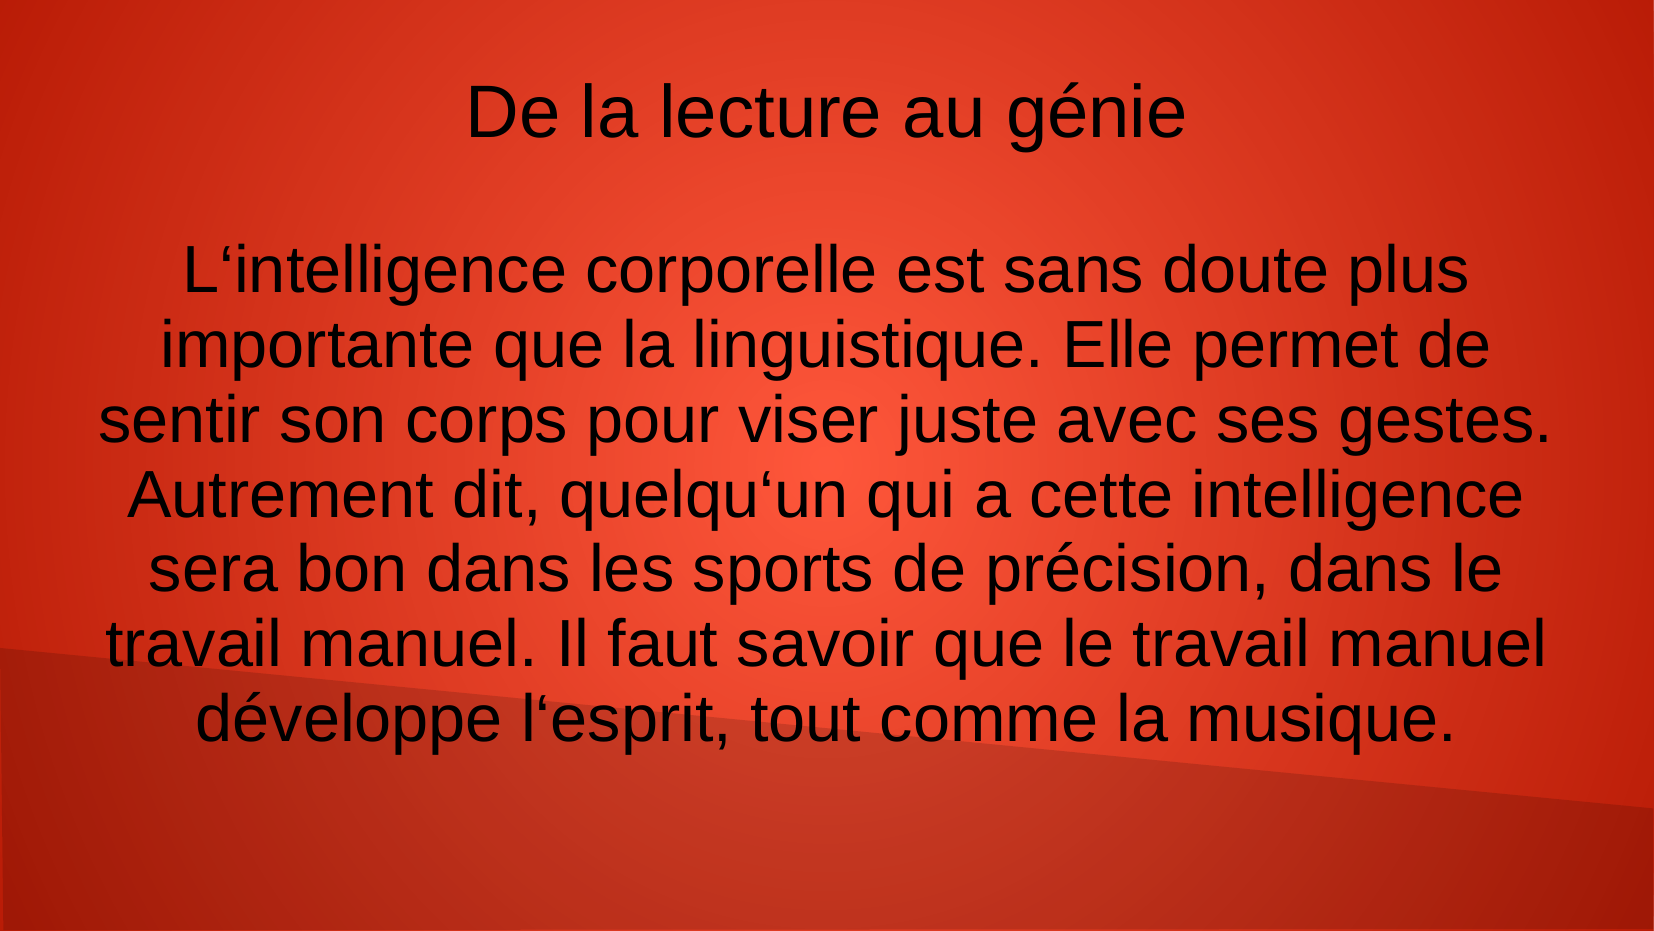

# De la lecture au génie
L‘intelligence corporelle est sans doute plus importante que la linguistique. Elle permet de sentir son corps pour viser juste avec ses gestes.
Autrement dit, quelqu‘un qui a cette intelligence sera bon dans les sports de précision, dans le travail manuel. Il faut savoir que le travail manuel développe l‘esprit, tout comme la musique.